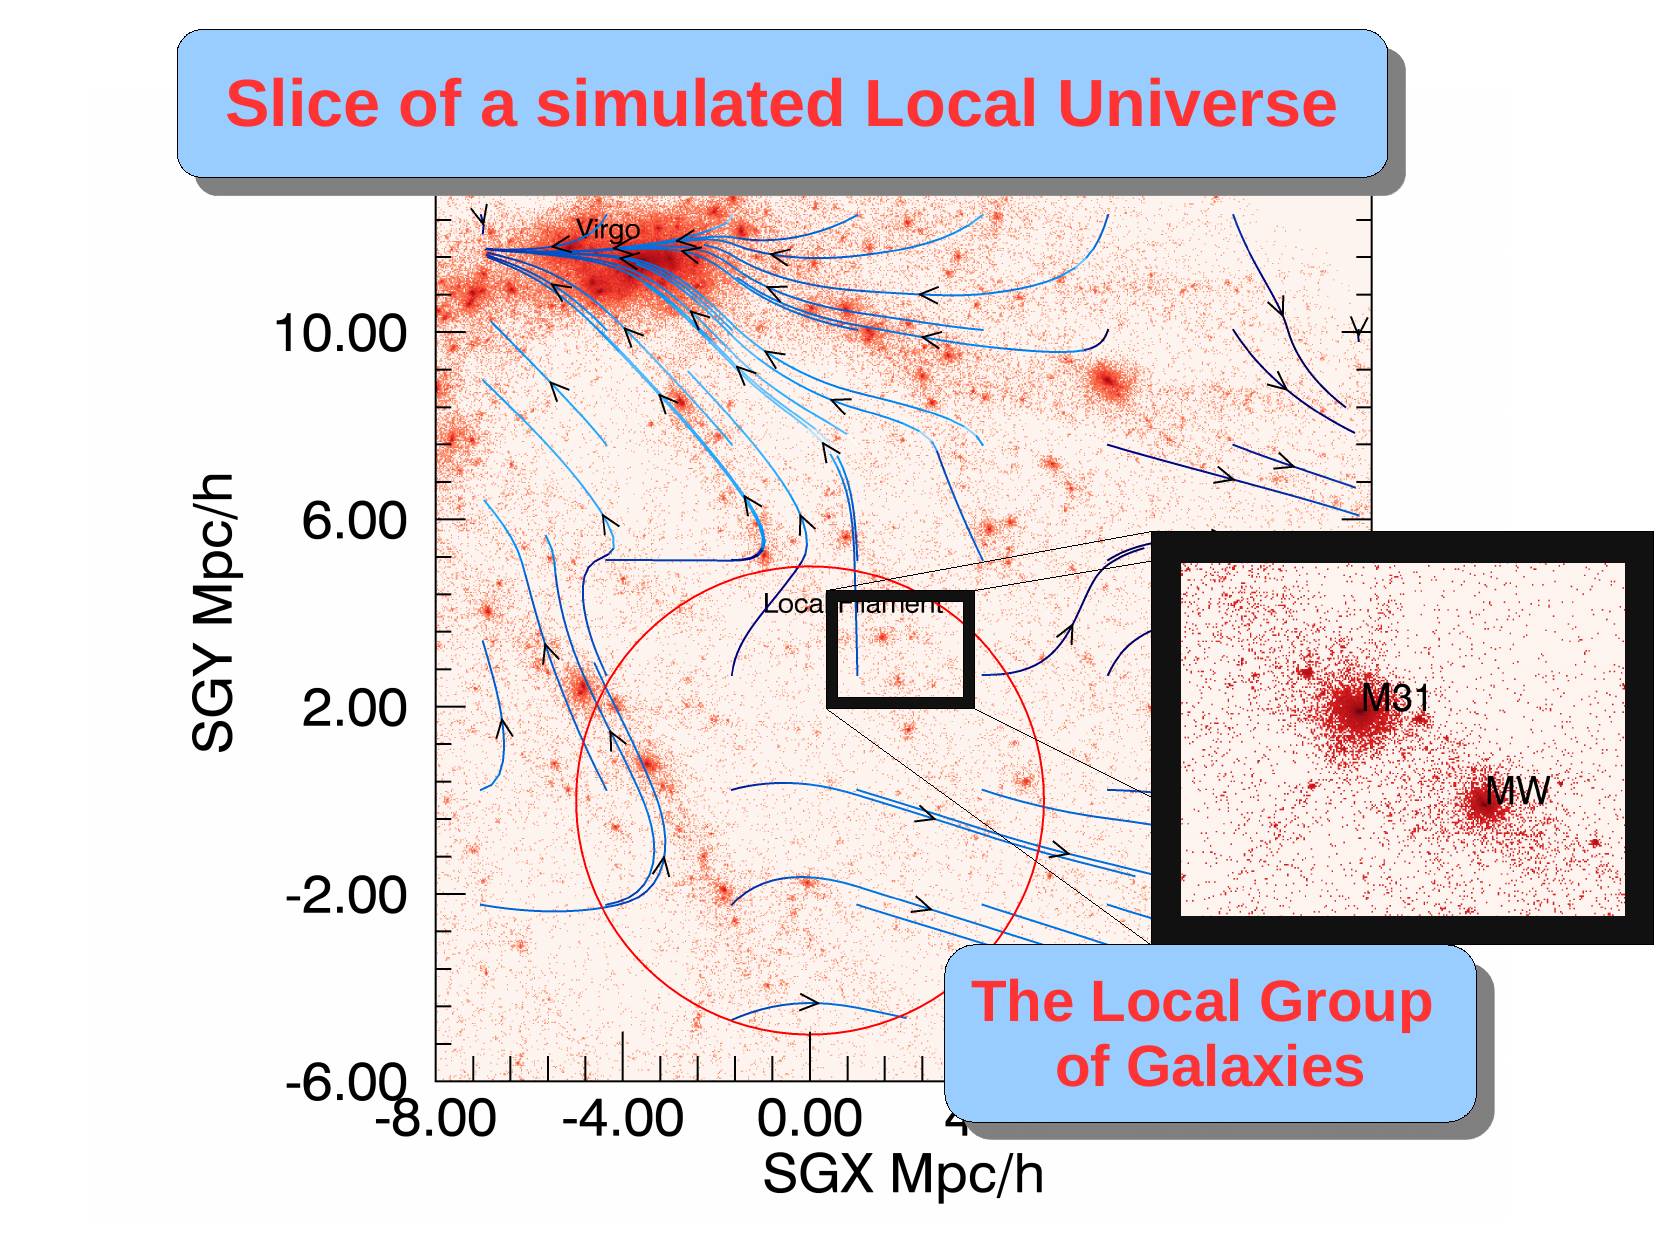

Slice of a simulated Local Universe
The Local Group
of Galaxies